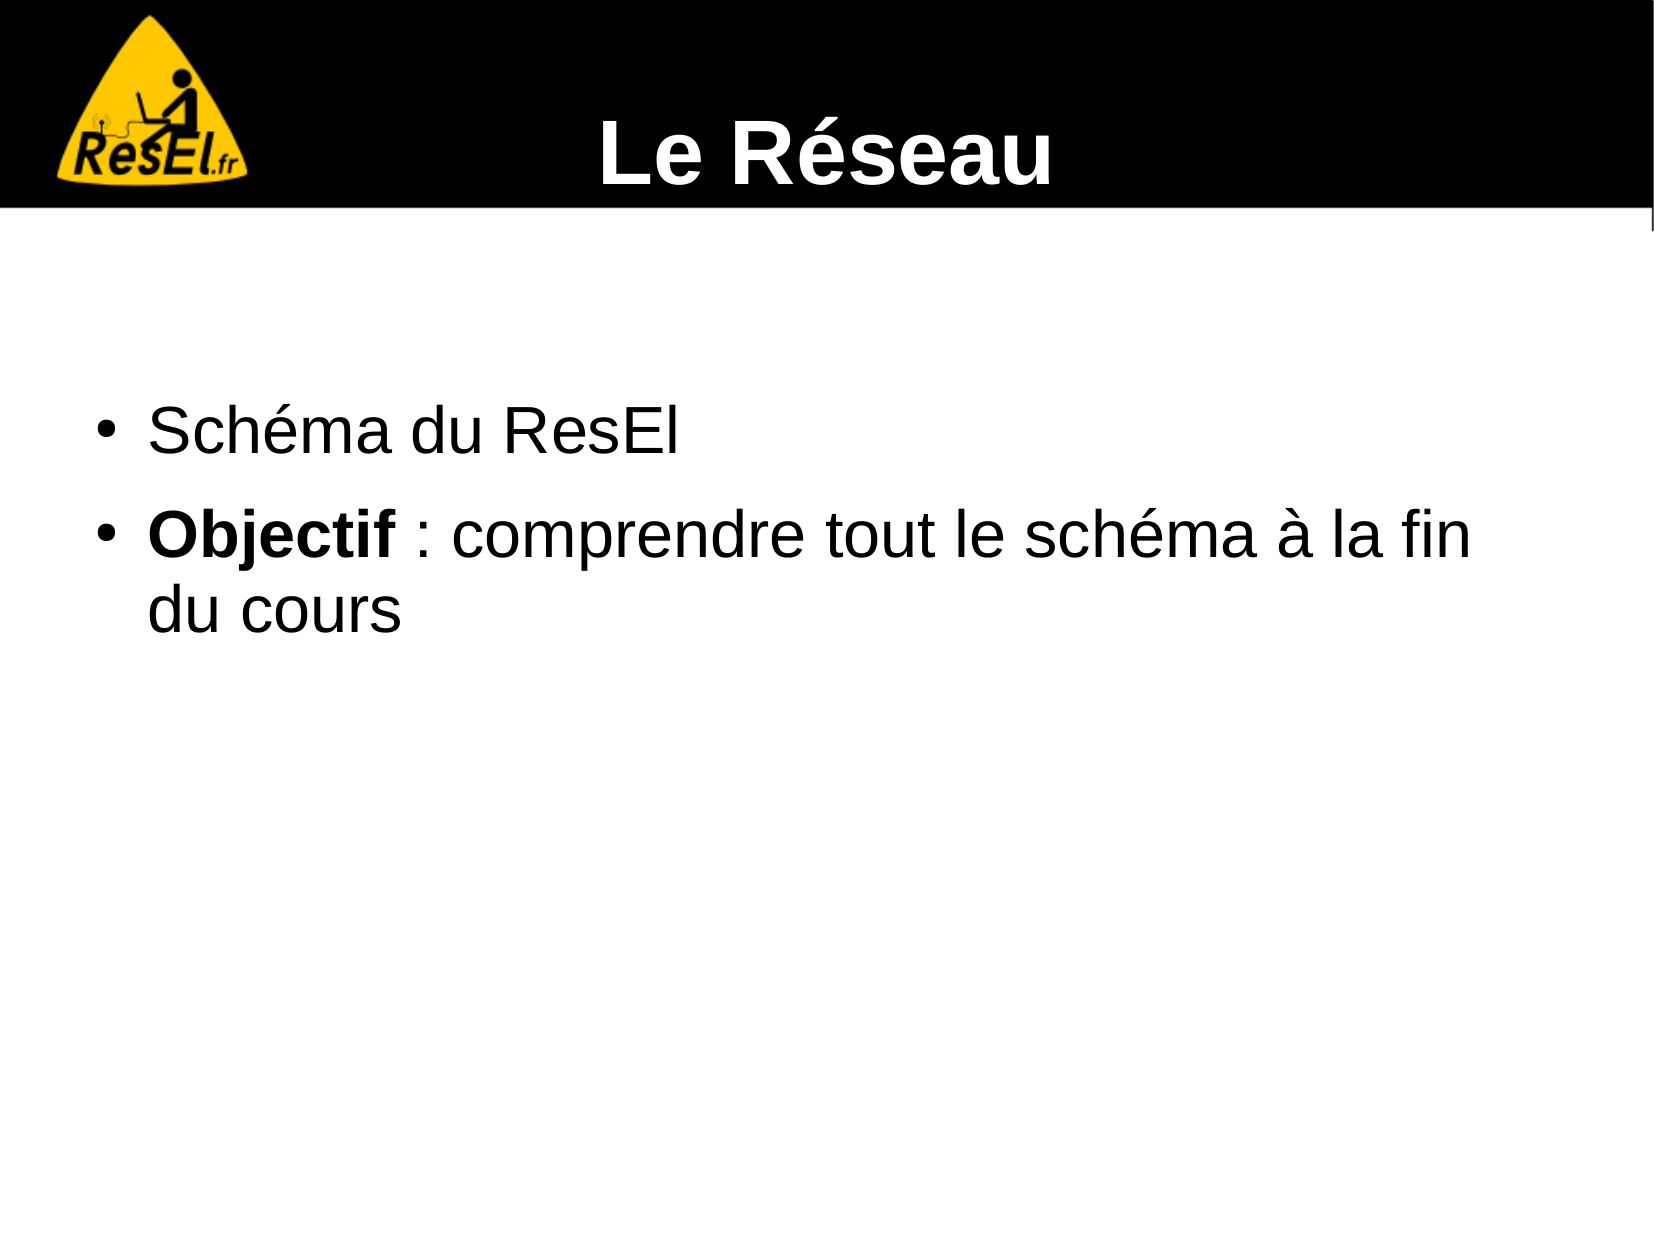

# Le Réseau
Schéma du ResEl
Objectif : comprendre tout le schéma à la fin du cours